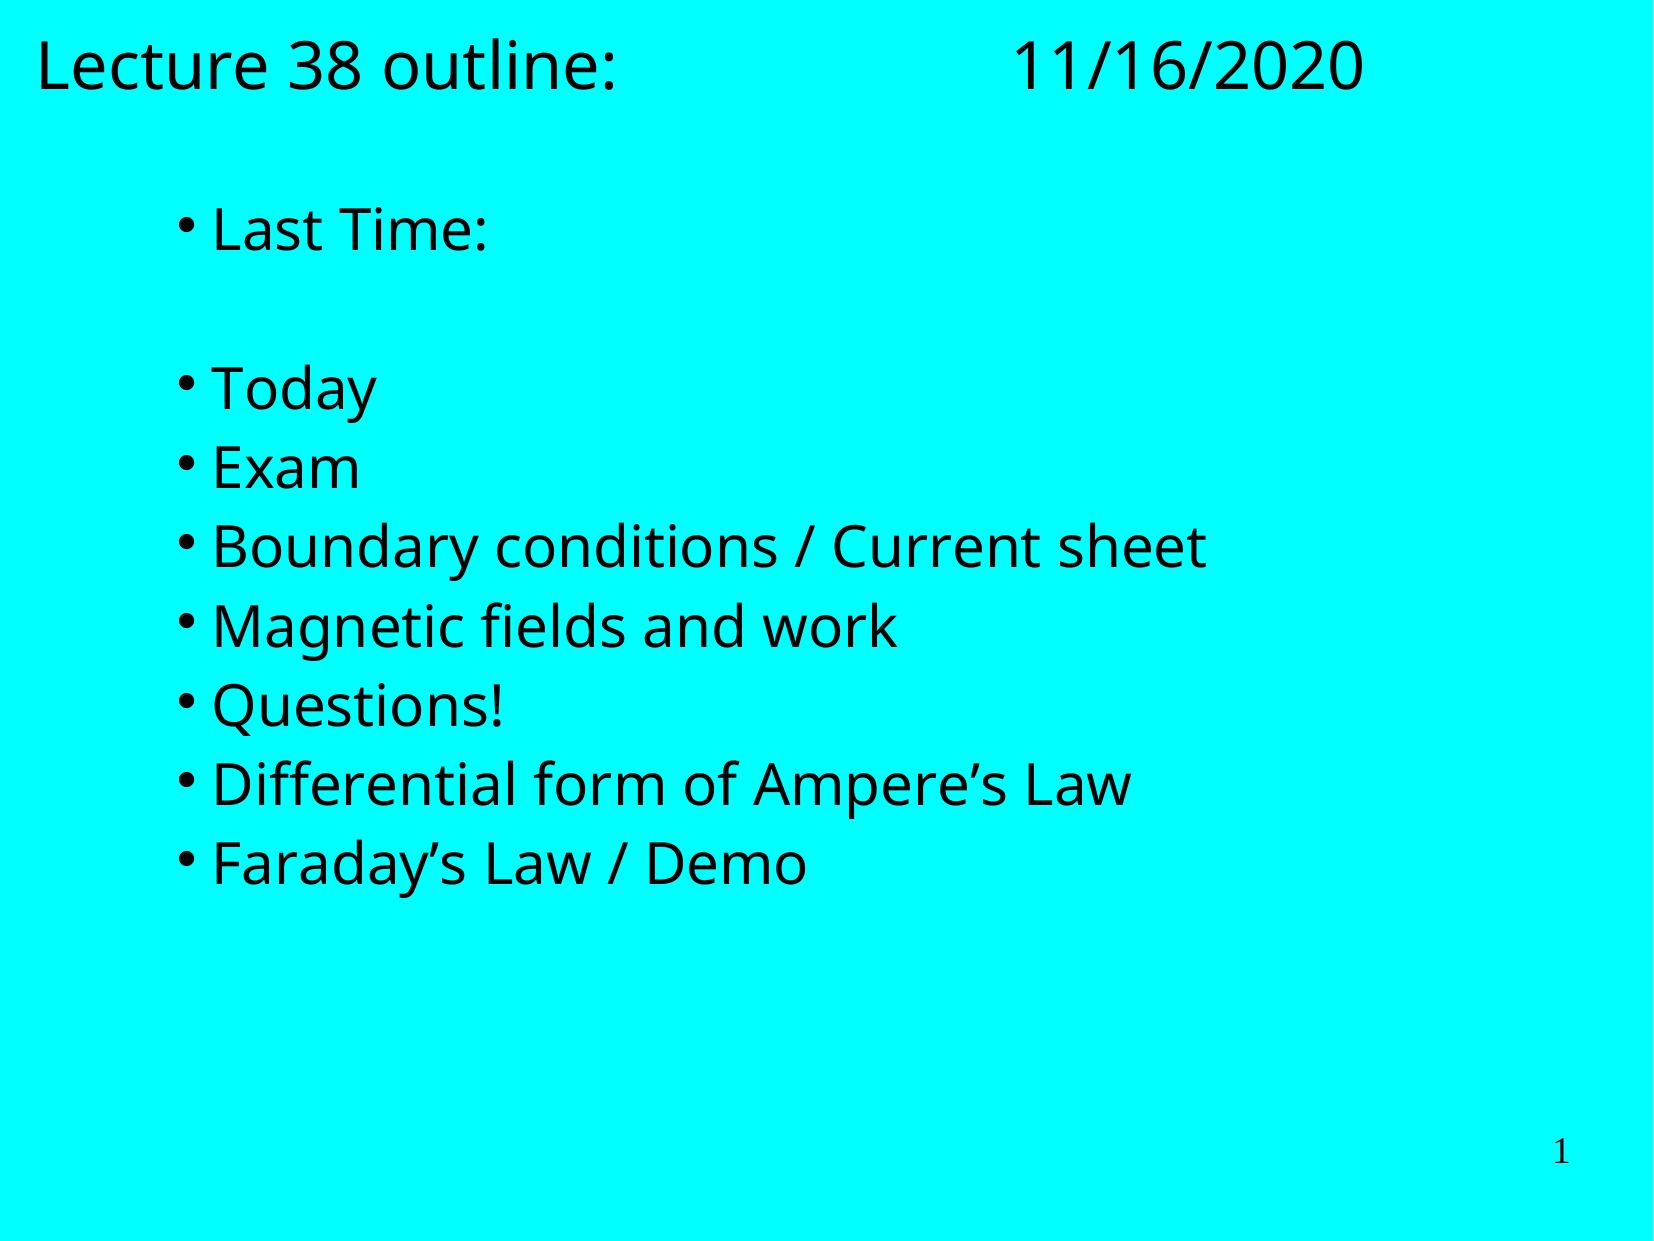

Lecture 38 outline:						11/16/2020
Last Time:
Today
Exam
Boundary conditions / Current sheet
Magnetic fields and work
Questions!
Differential form of Ampere’s Law
Faraday’s Law / Demo
1